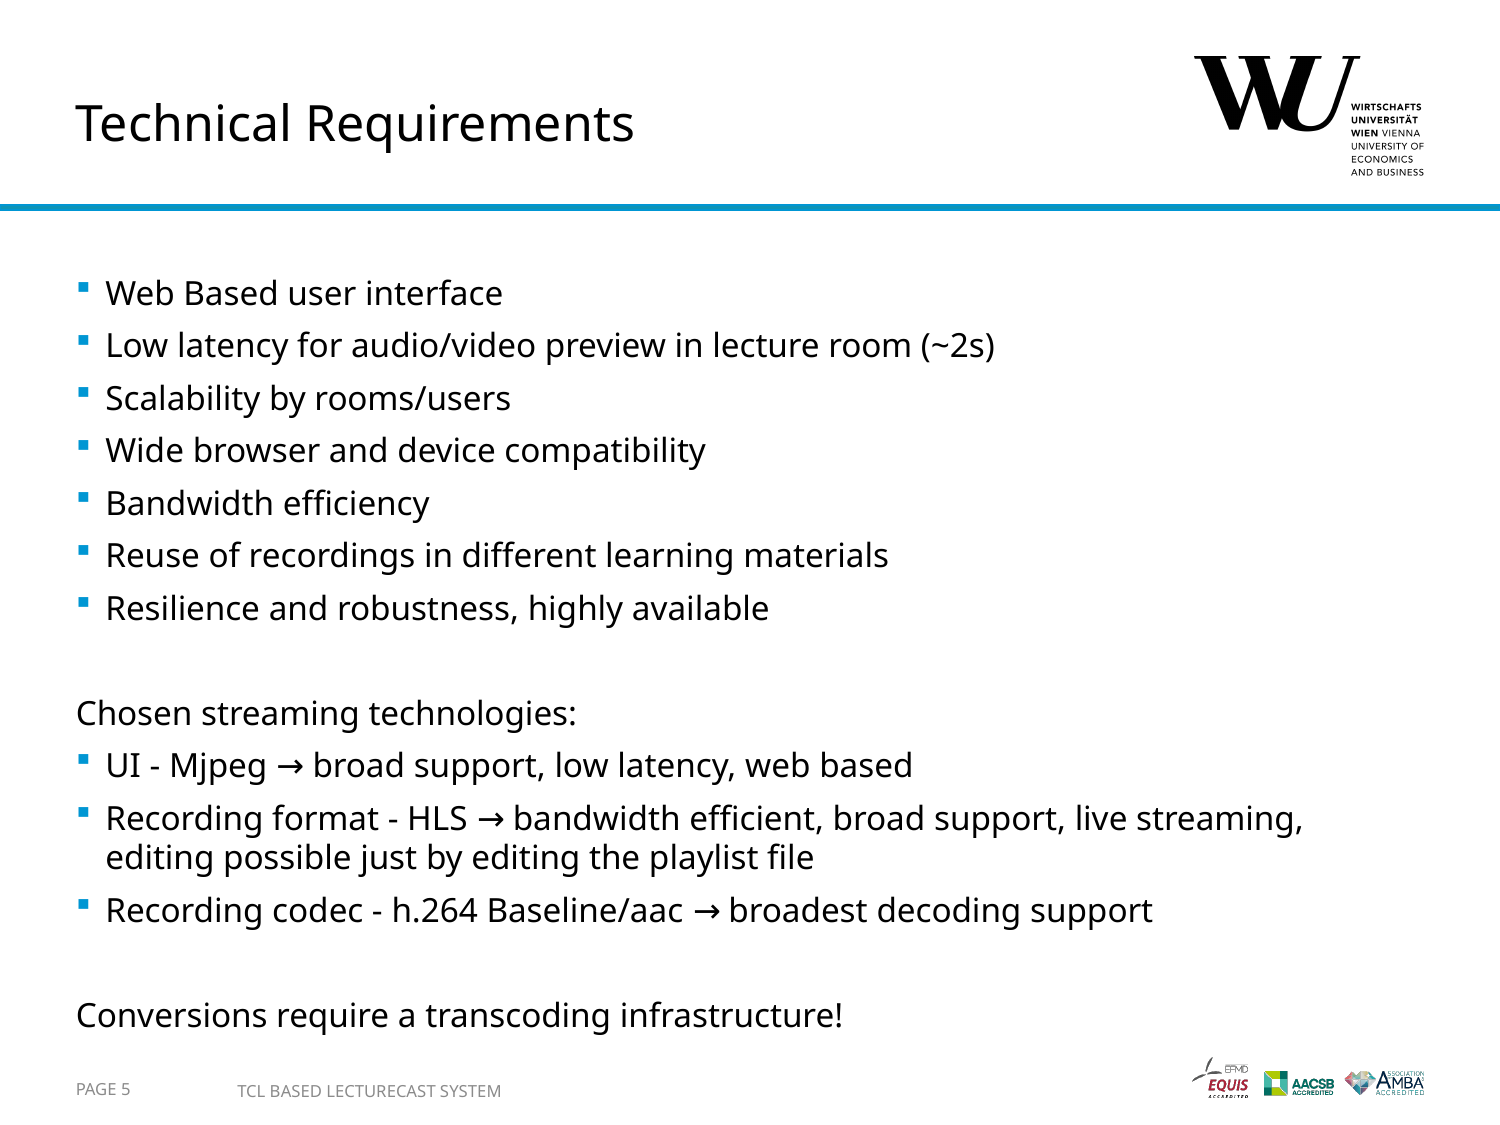

Technical Requirements
# Web Based user interface
Low latency for audio/video preview in lecture room (~2s)
Scalability by rooms/users
Wide browser and device compatibility
Bandwidth efficiency
Reuse of recordings in different learning materials
Resilience and robustness, highly available
Chosen streaming technologies:
UI - Mjpeg → broad support, low latency, web based
Recording format - HLS → bandwidth efficient, broad support, live streaming, editing possible just by editing the playlist file
Recording codec - h.264 Baseline/aac → broadest decoding support
Conversions require a transcoding infrastructure!
Page
Tcl based lecturecast system